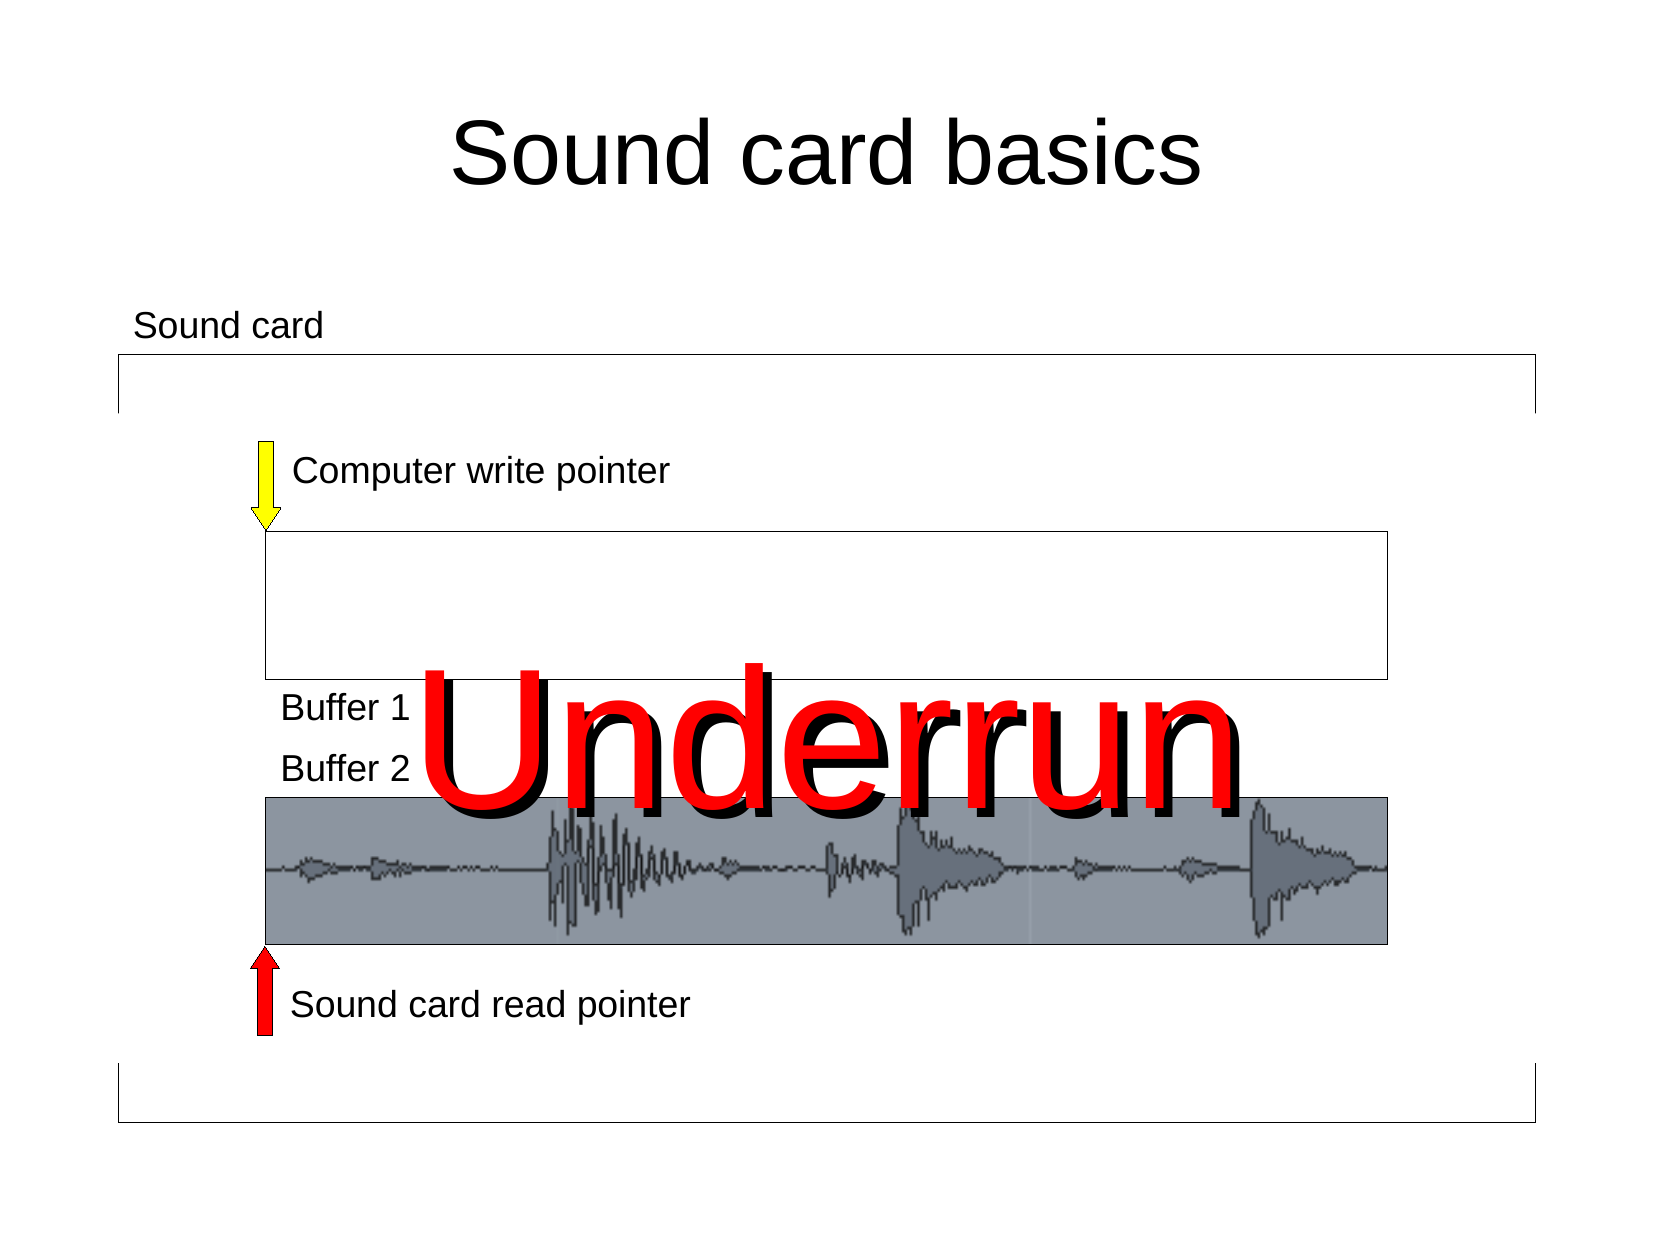

# Sound card basics
Sound card
Computer write pointer
Underrun
Buffer 1
Buffer 2
Sound card read pointer